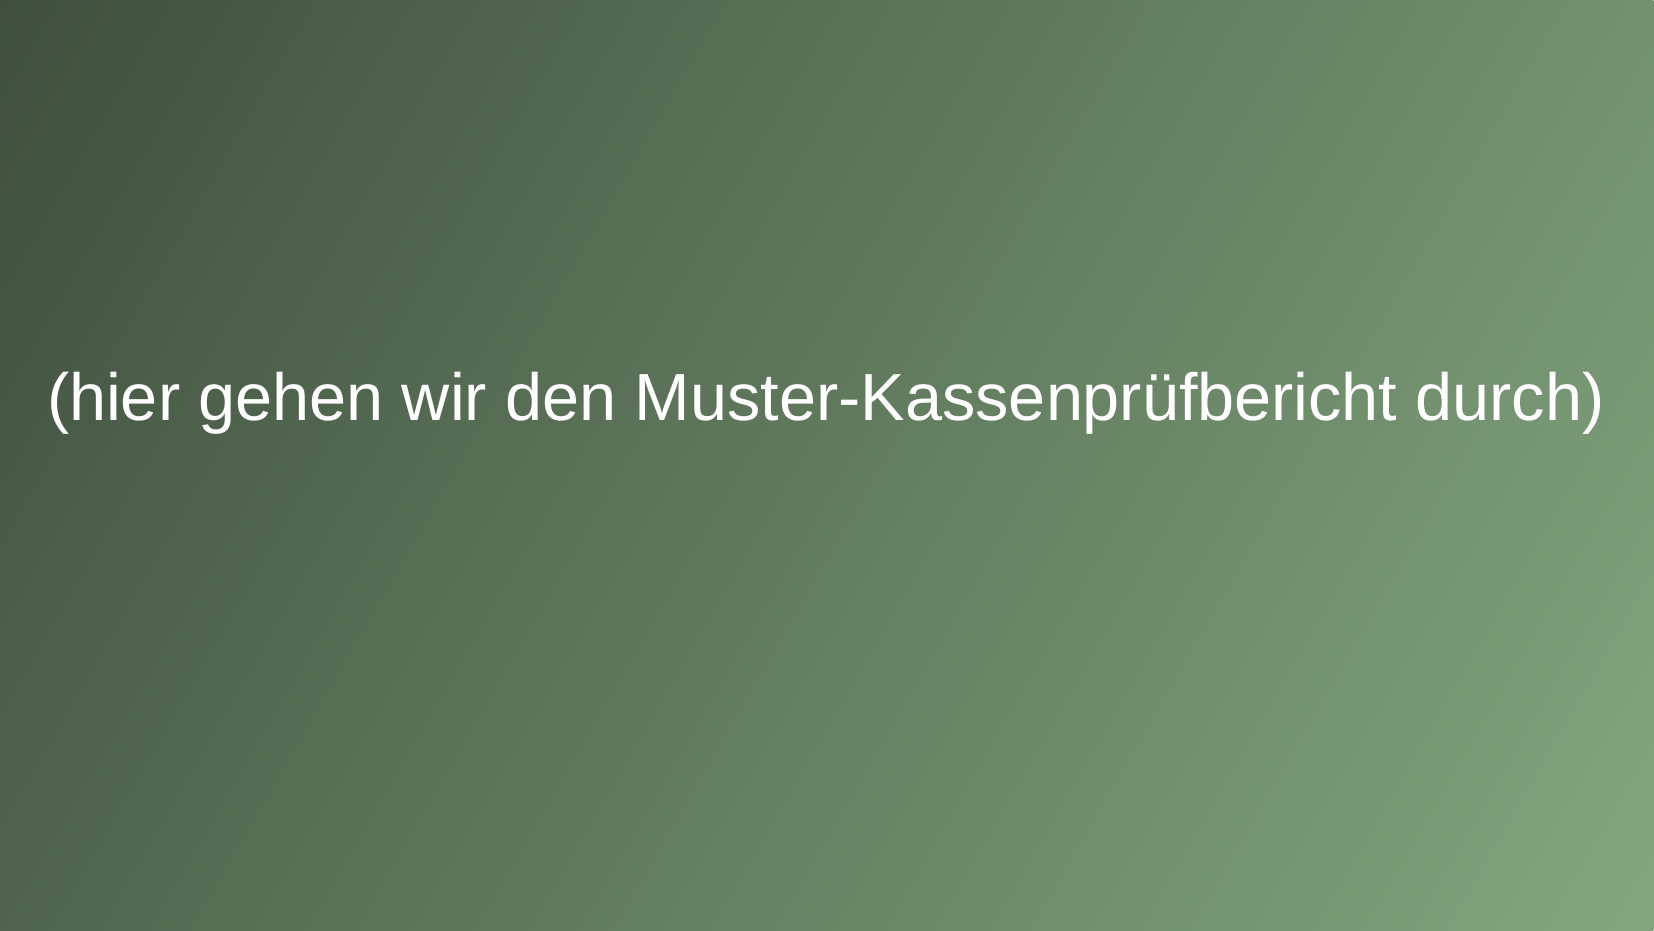

# (hier gehen wir den Muster-Kassenprüfbericht durch)